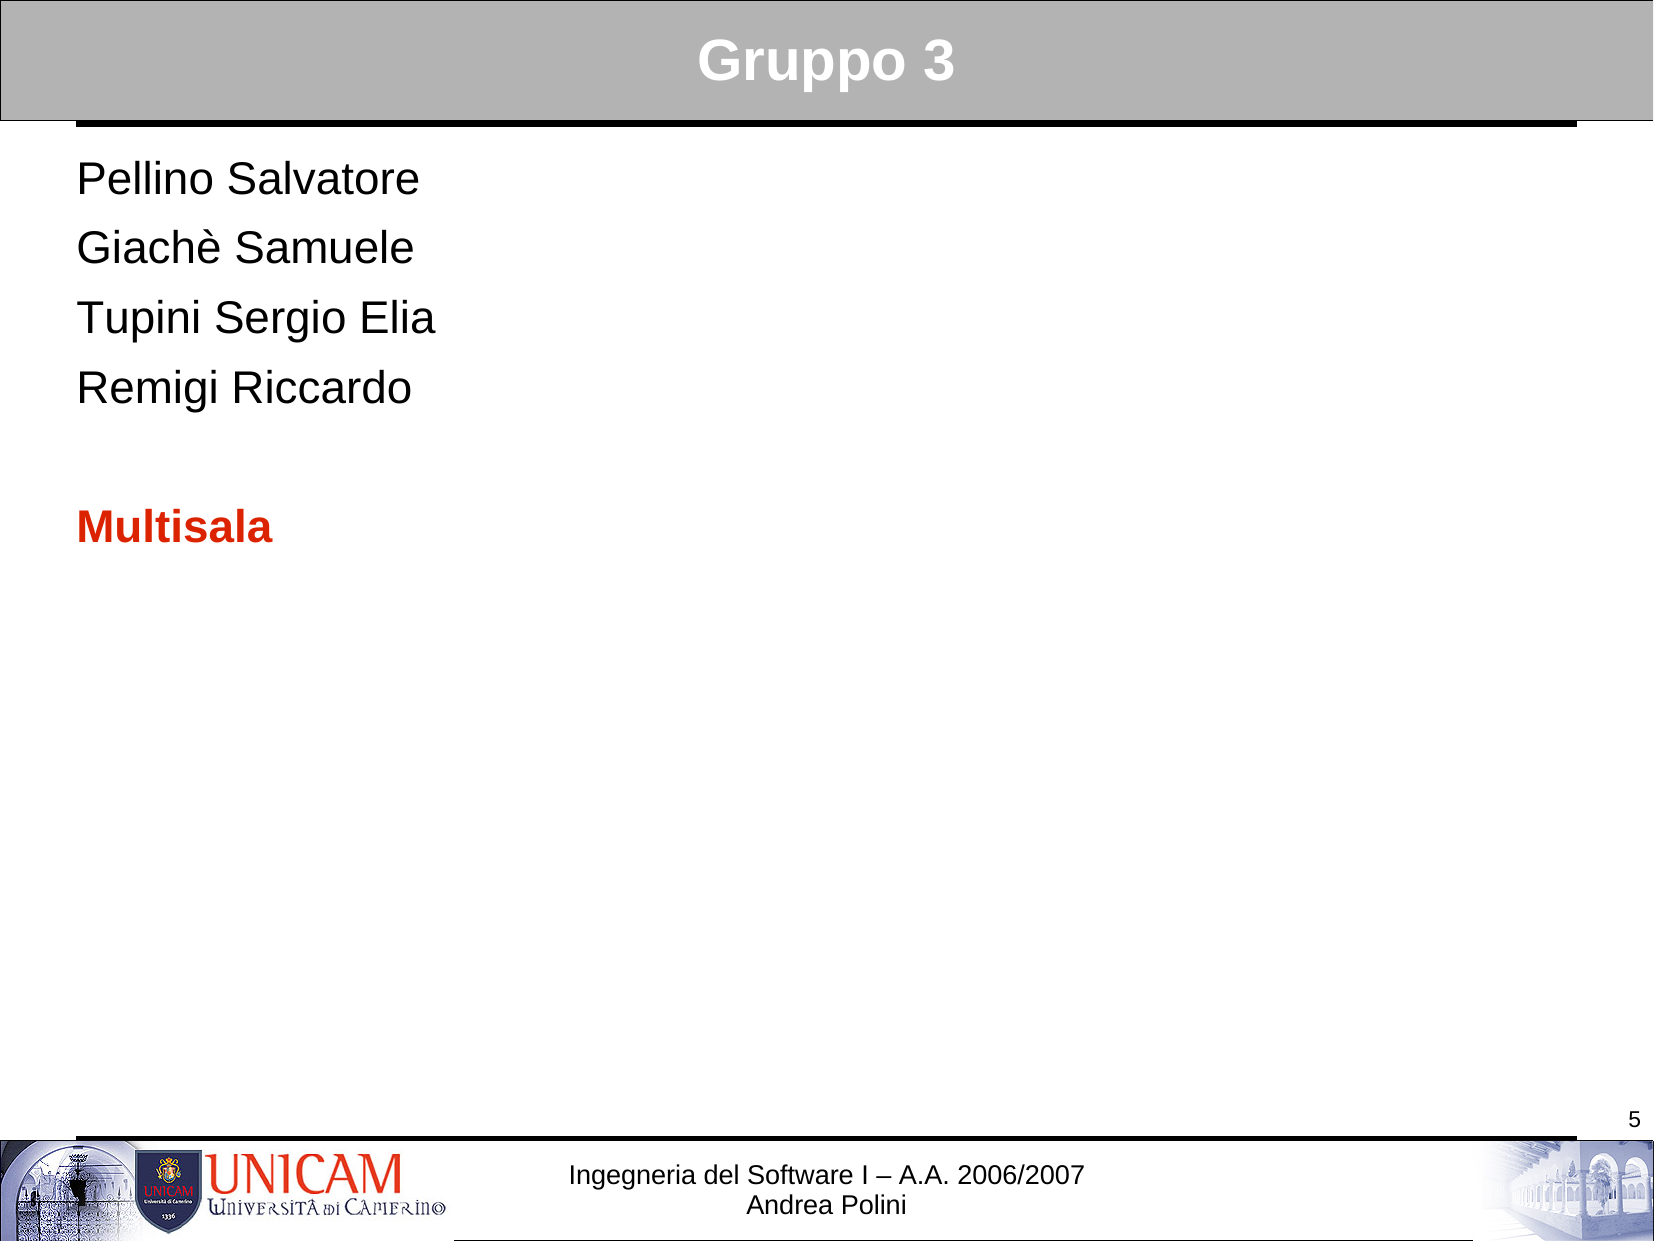

# Gruppo 3
Pellino Salvatore
Giachè Samuele
Tupini Sergio Elia
Remigi Riccardo
Multisala
5